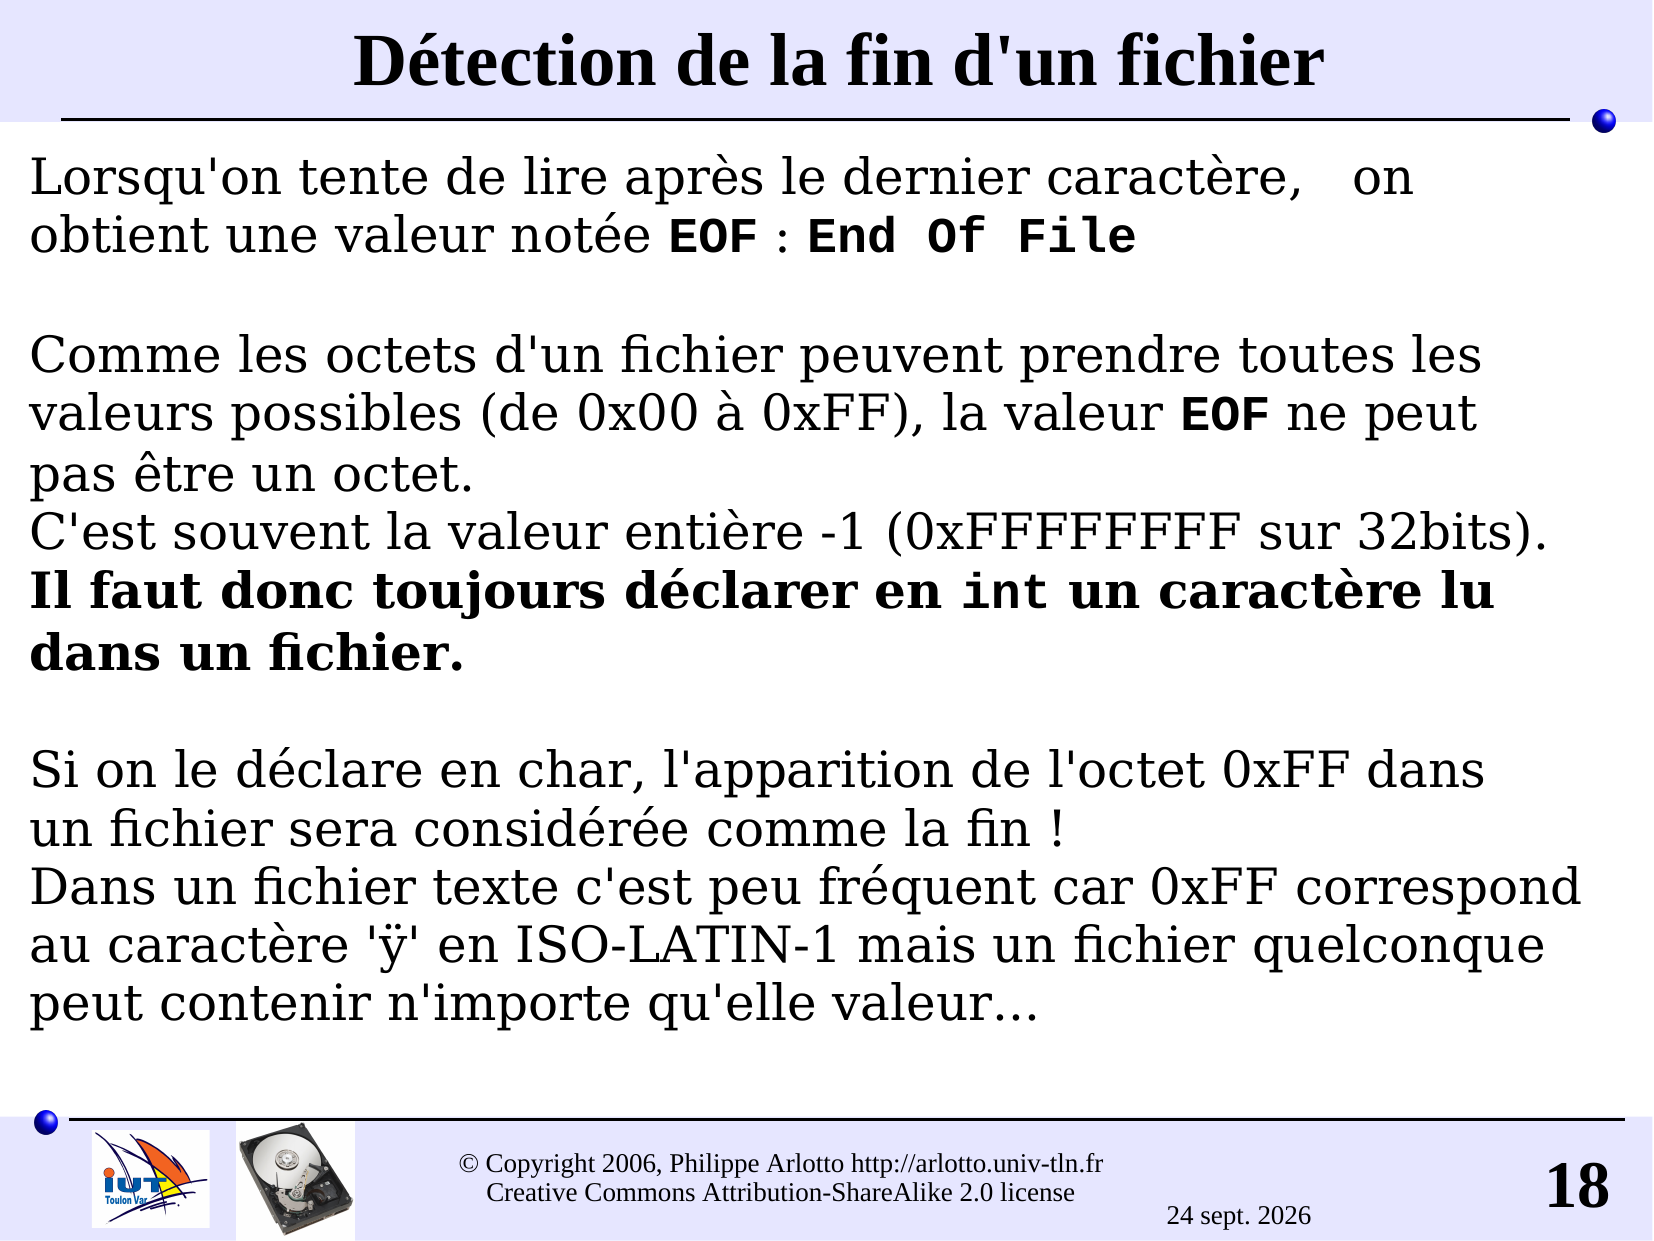

# Détection de la fin d'un fichier
Lorsqu'on tente de lire après le dernier caractère, on
obtient une valeur notée EOF : End Of File
Comme les octets d'un fichier peuvent prendre toutes les
valeurs possibles (de 0x00 à 0xFF), la valeur EOF ne peut
pas être un octet.
C'est souvent la valeur entière -1 (0xFFFFFFFF sur 32bits).
Il faut donc toujours déclarer en int un caractère lu dans un fichier.
Si on le déclare en char, l'apparition de l'octet 0xFF dans
un fichier sera considérée comme la fin !
Dans un fichier texte c'est peu fréquent car 0xFF correspond
au caractère 'ÿ' en ISO-LATIN-1 mais un fichier quelconque peut contenir n'importe qu'elle valeur...